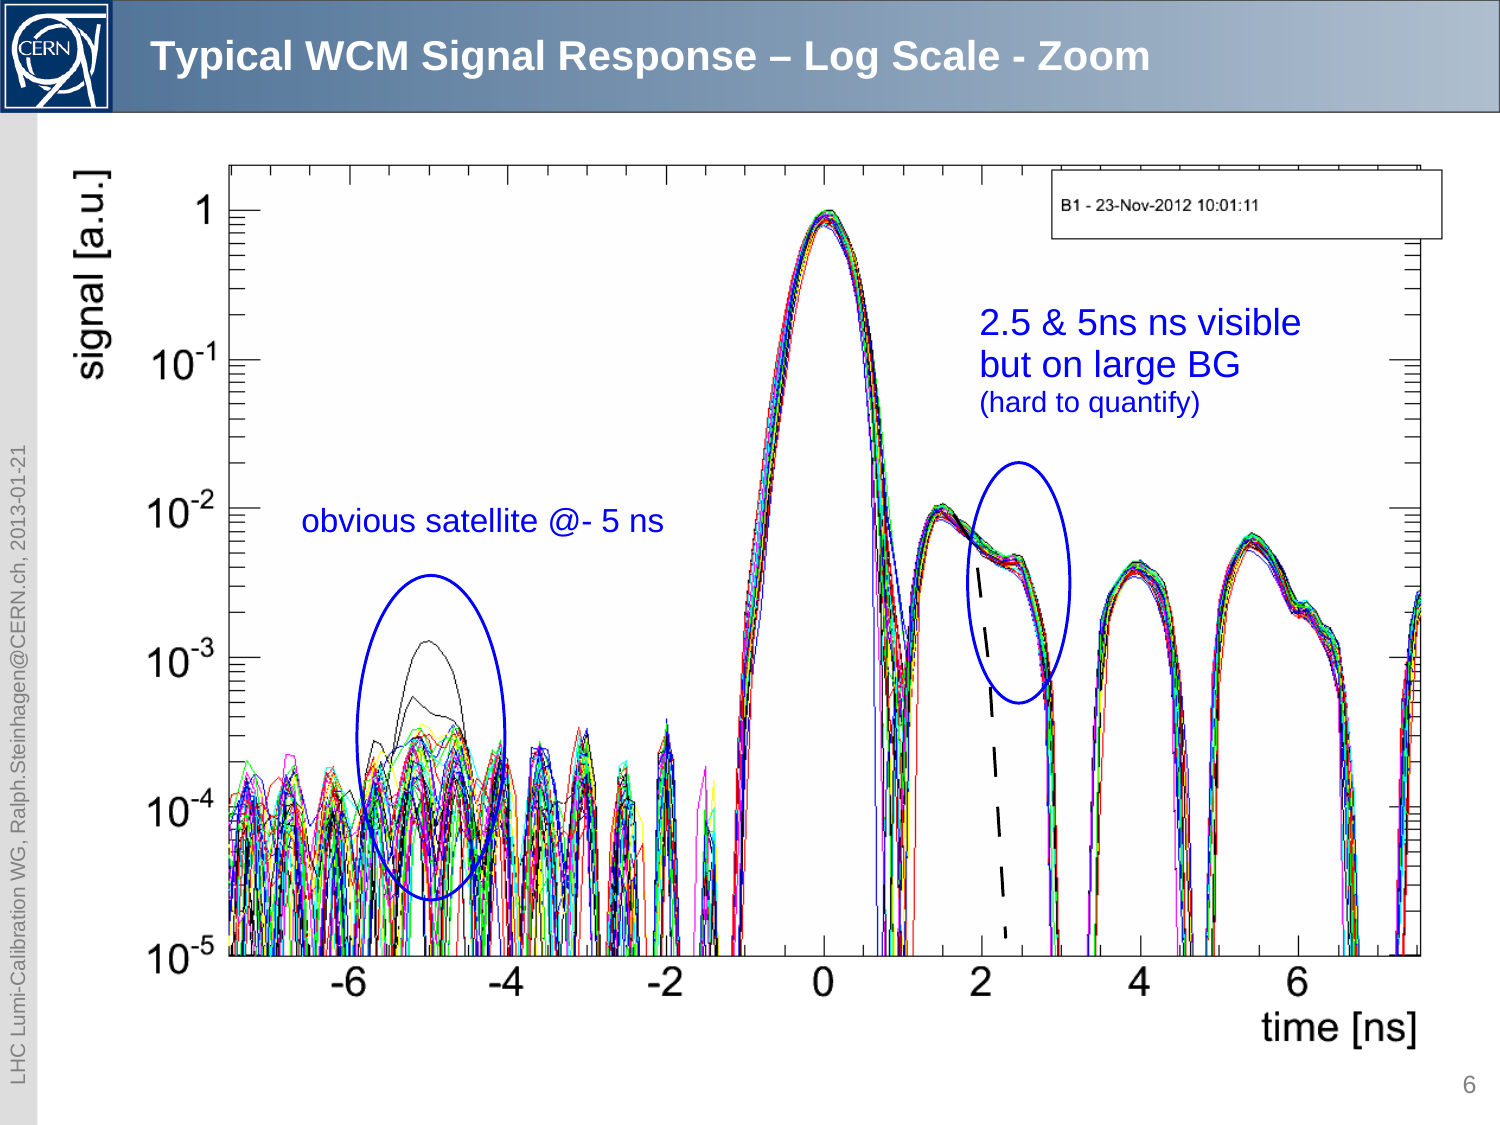

# Typical WCM Signal Response – Log Scale - Zoom
2.5 & 5ns ns visible
but on large BG
(hard to quantify)
obvious satellite @- 5 ns